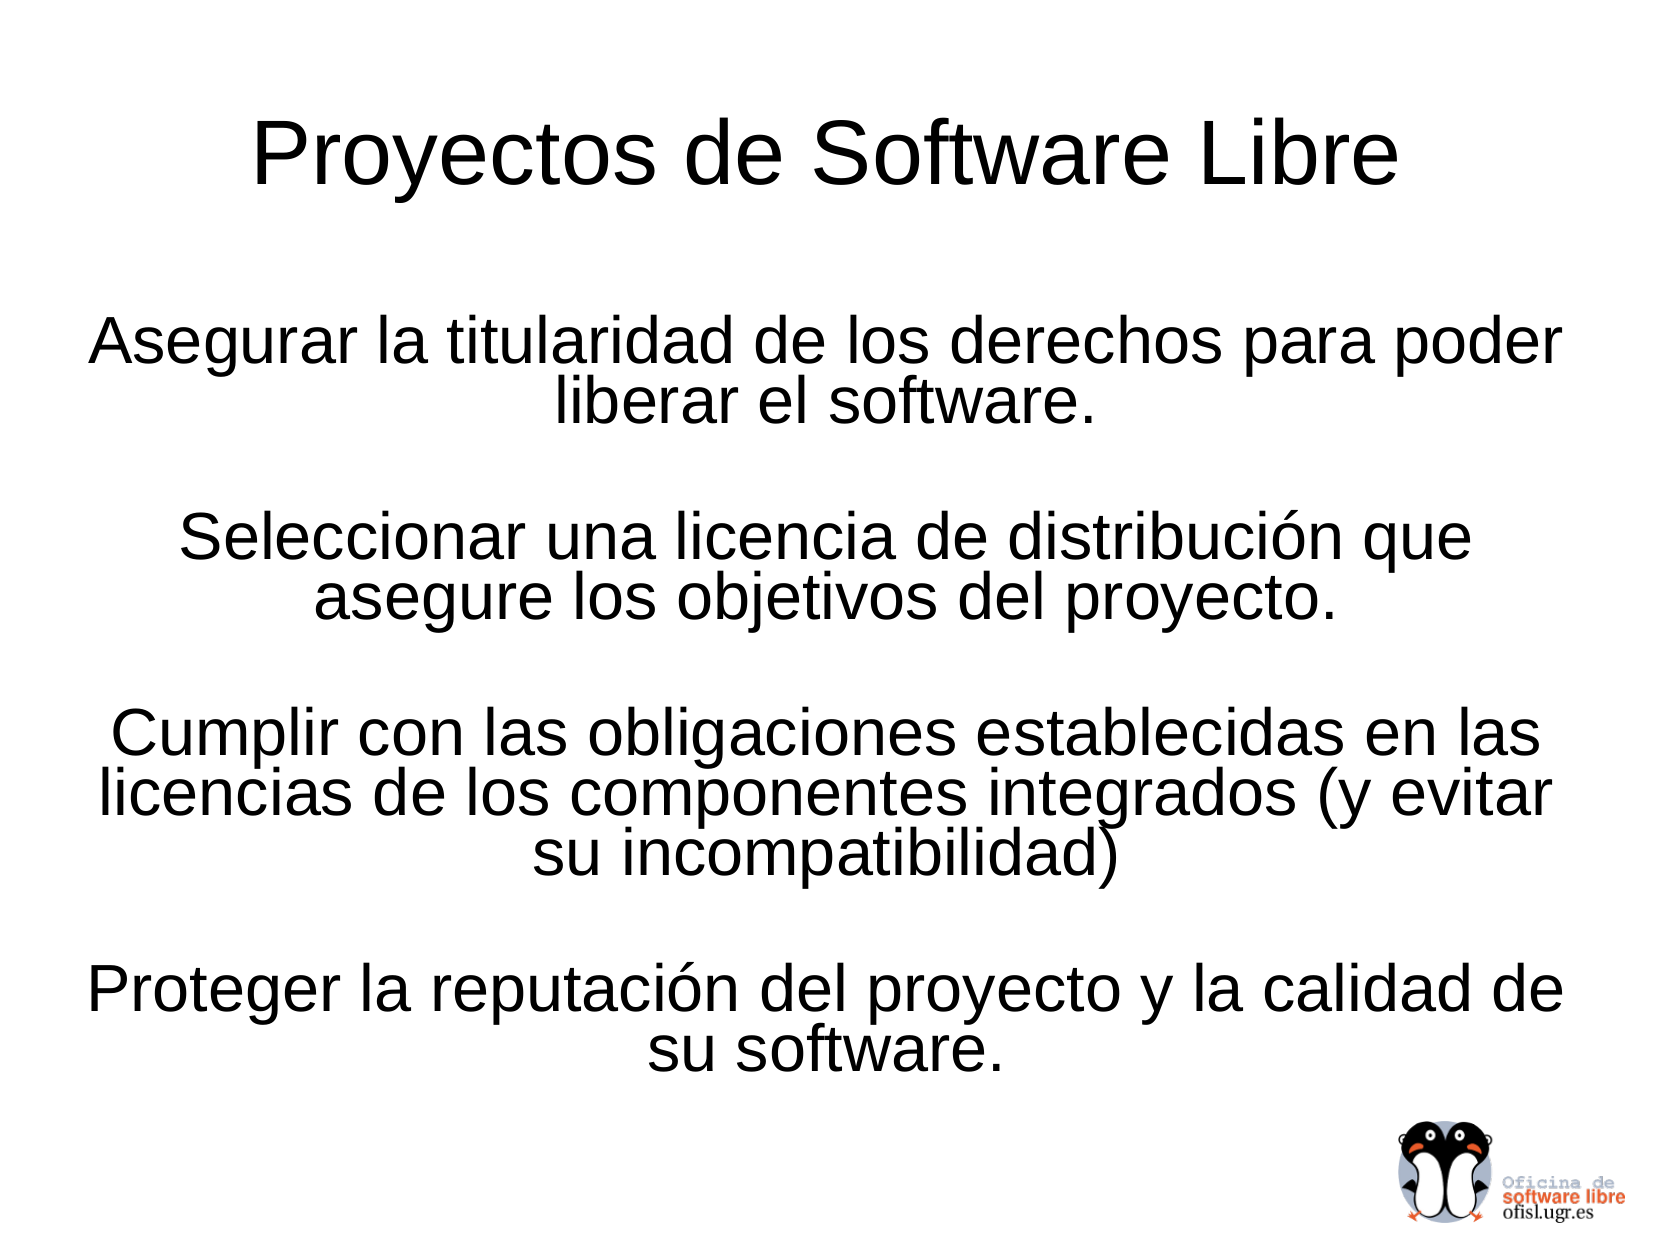

# Proyectos de Software Libre
Asegurar la titularidad de los derechos para poder liberar el software.
Seleccionar una licencia de distribución que asegure los objetivos del proyecto.
Cumplir con las obligaciones establecidas en las licencias de los componentes integrados (y evitar su incompatibilidad)
Proteger la reputación del proyecto y la calidad de su software.